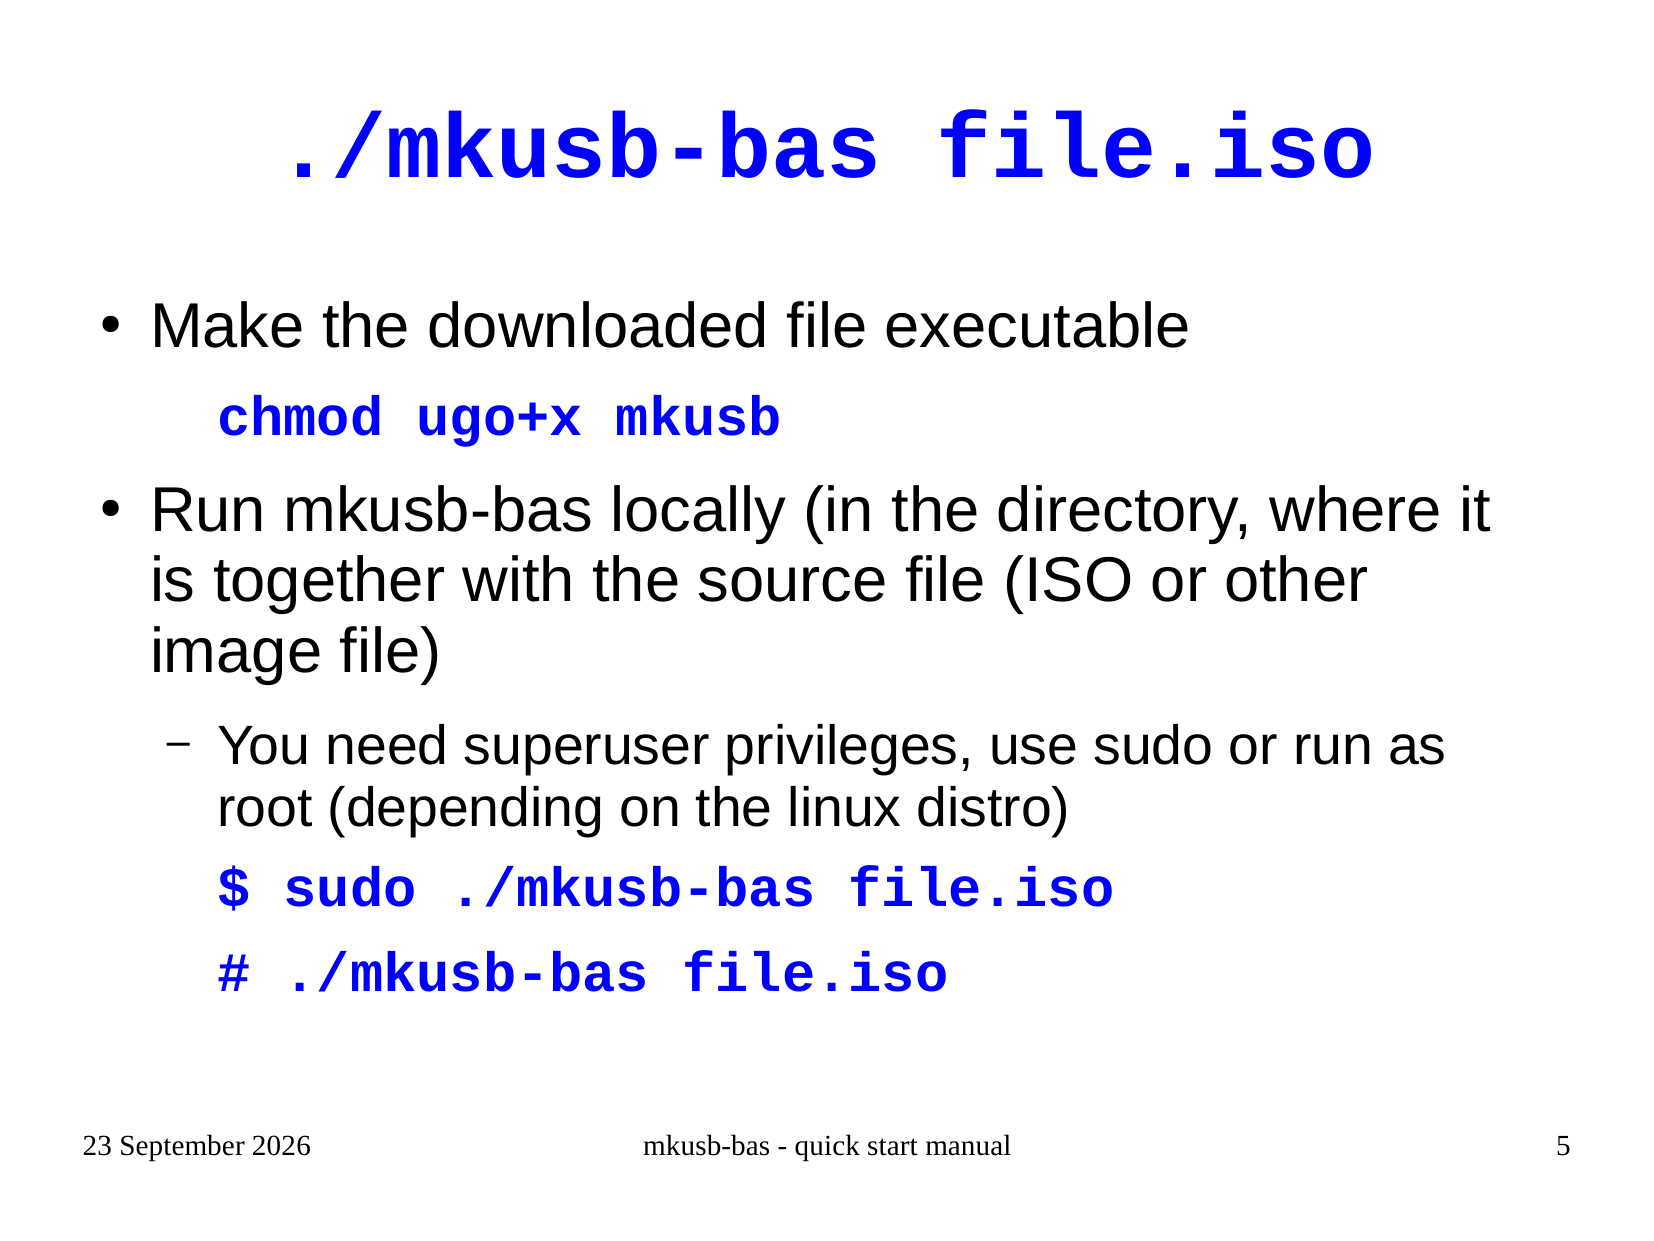

# ./mkusb-bas file.iso
Make the downloaded file executable
chmod ugo+x mkusb
Run mkusb-bas locally (in the directory, where it is together with the source file (ISO or other image file)
You need superuser privileges, use sudo or run as root (depending on the linux distro)
$ sudo ./mkusb-bas file.iso
# ./mkusb-bas file.iso
mkusb-bas - quick start manual
5